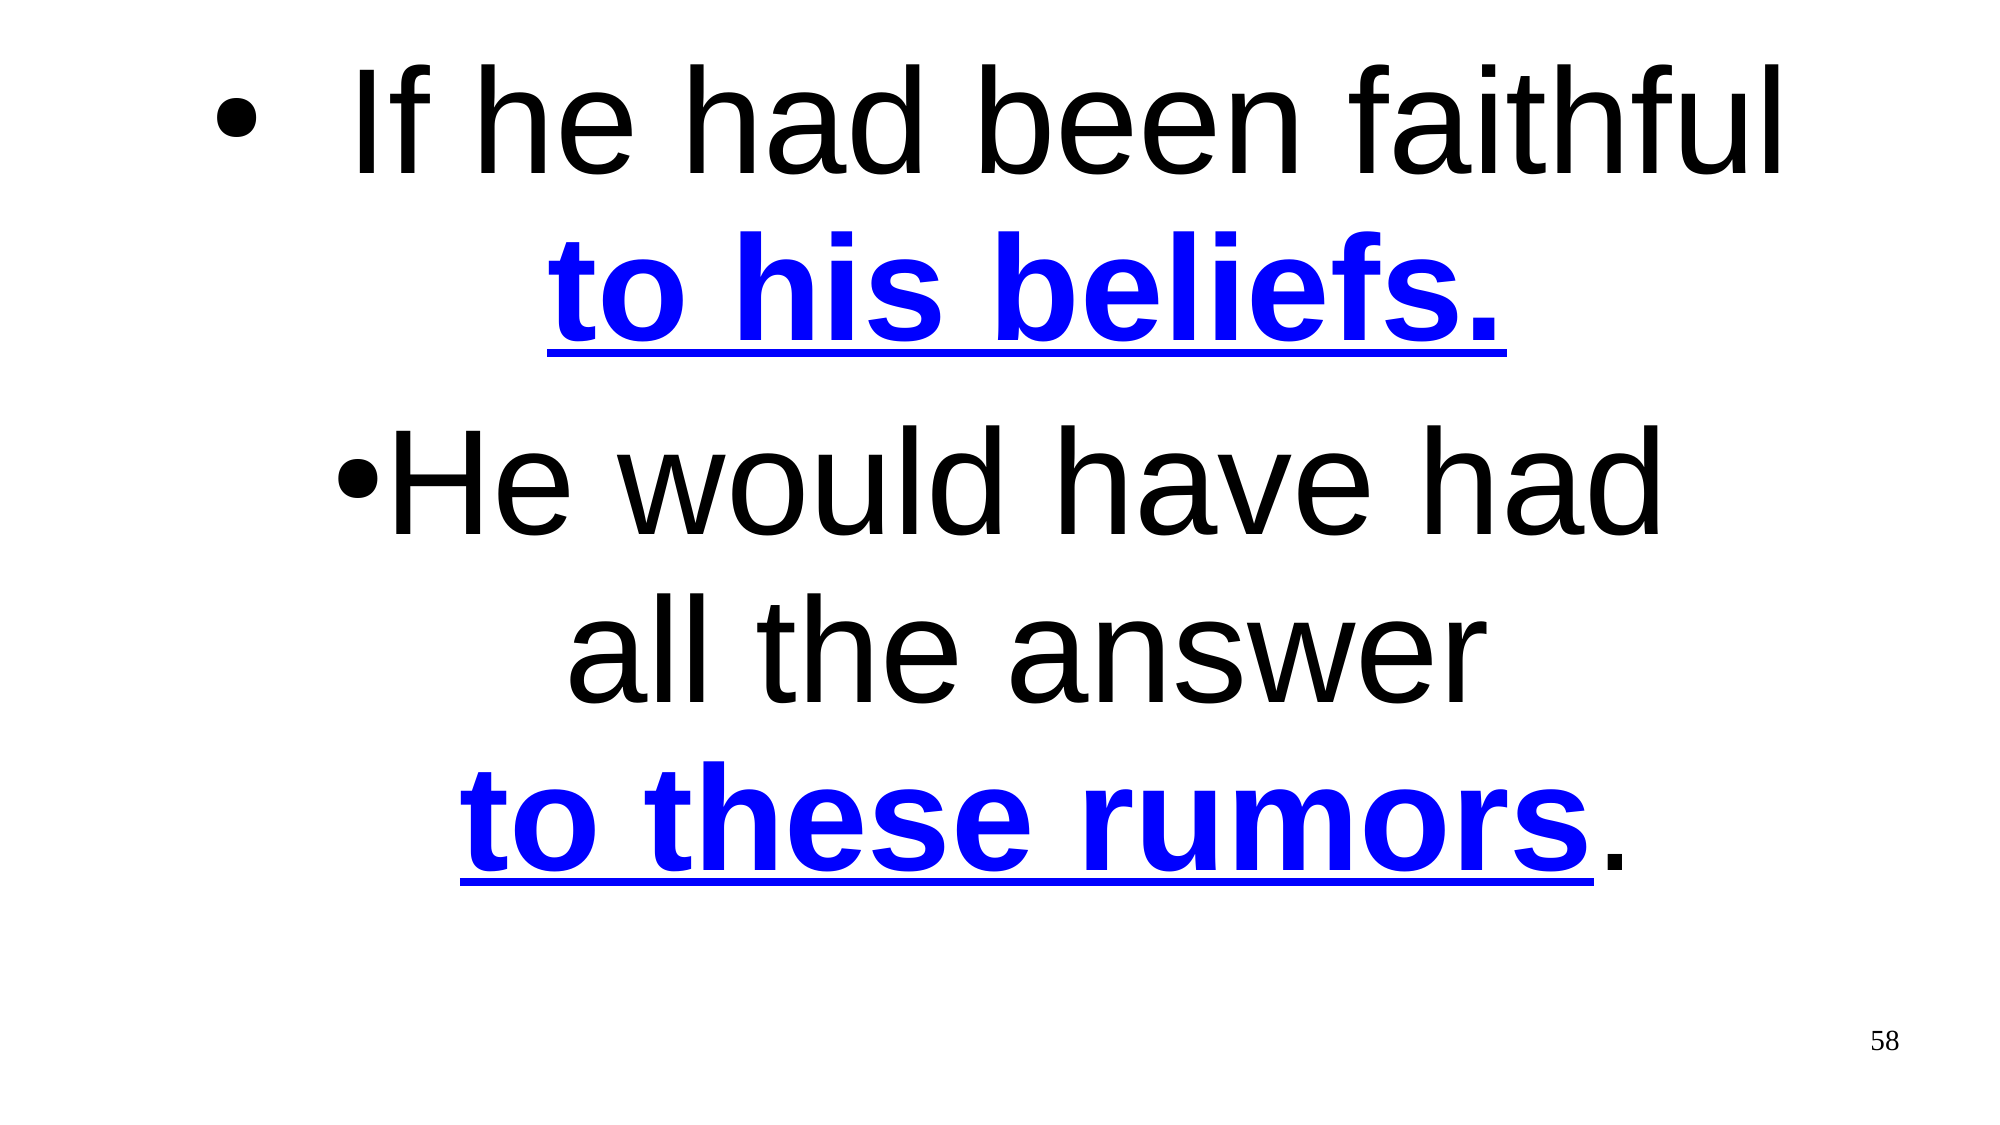

# If he had been faithful to his beliefs.
He would have had
all the answer
to these rumors.
58